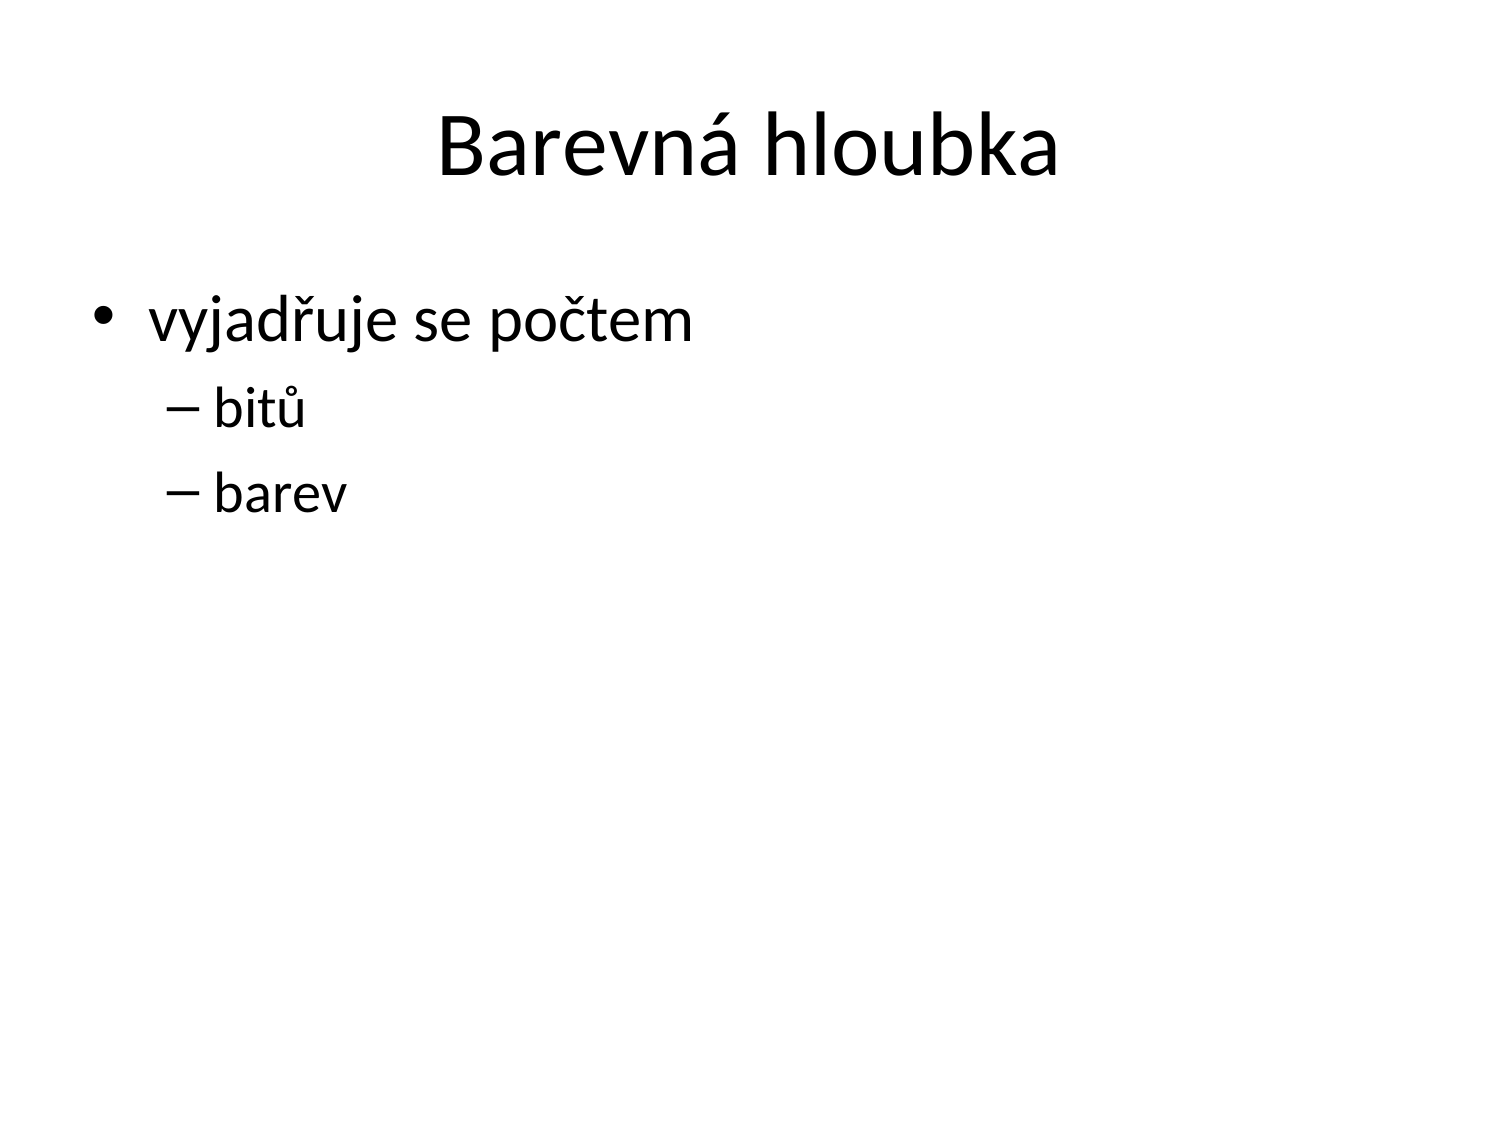

# Barevná hloubka
vyjadřuje se počtem
bitů
barev